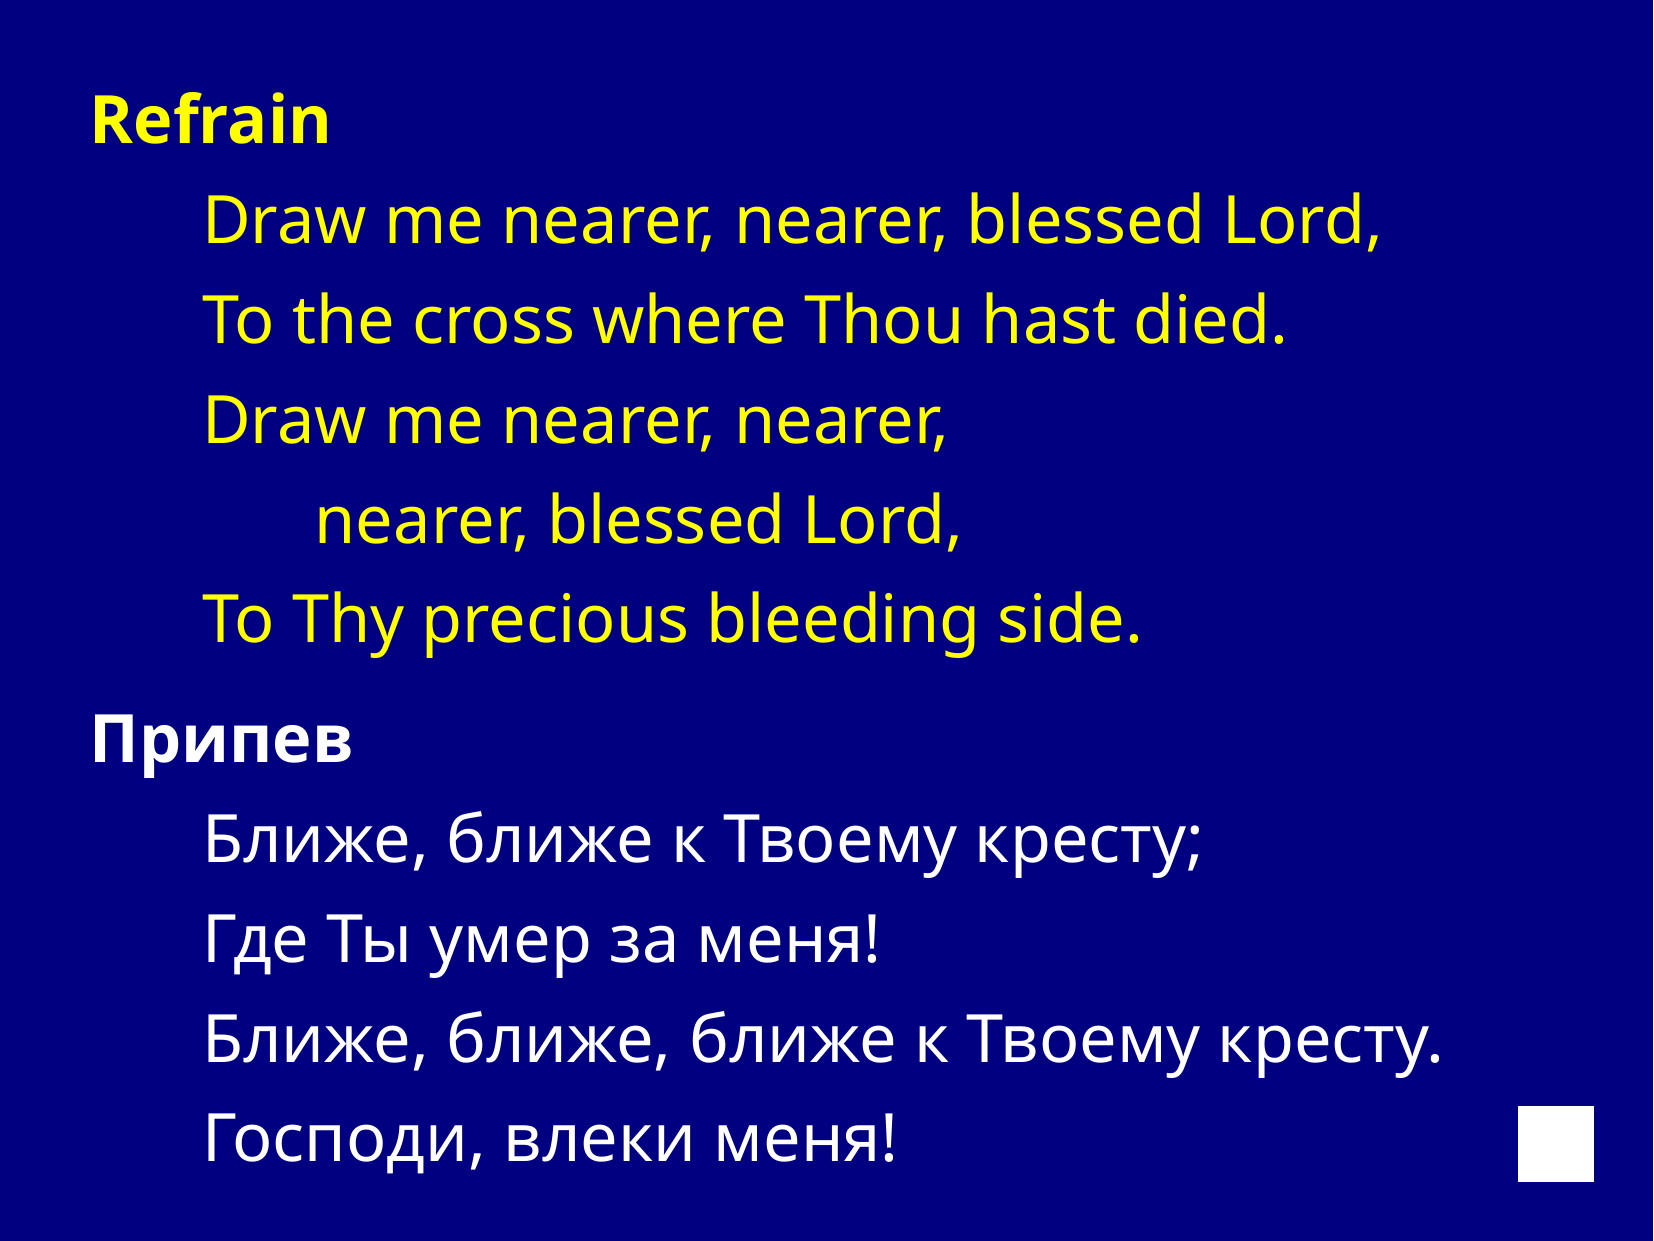

Refrain
	Draw me nearer, nearer, blessed Lord,
	To the cross where Thou hast died.
	Draw me nearer, nearer,
		nearer, blessed Lord,
	To Thy precious bleeding side.
Припев
	Ближе, ближе к Твоему кресту;
	Где Ты умер за меня!
	Ближе, ближе, ближе к Твоему кресту.
	Господи, влеки меня!